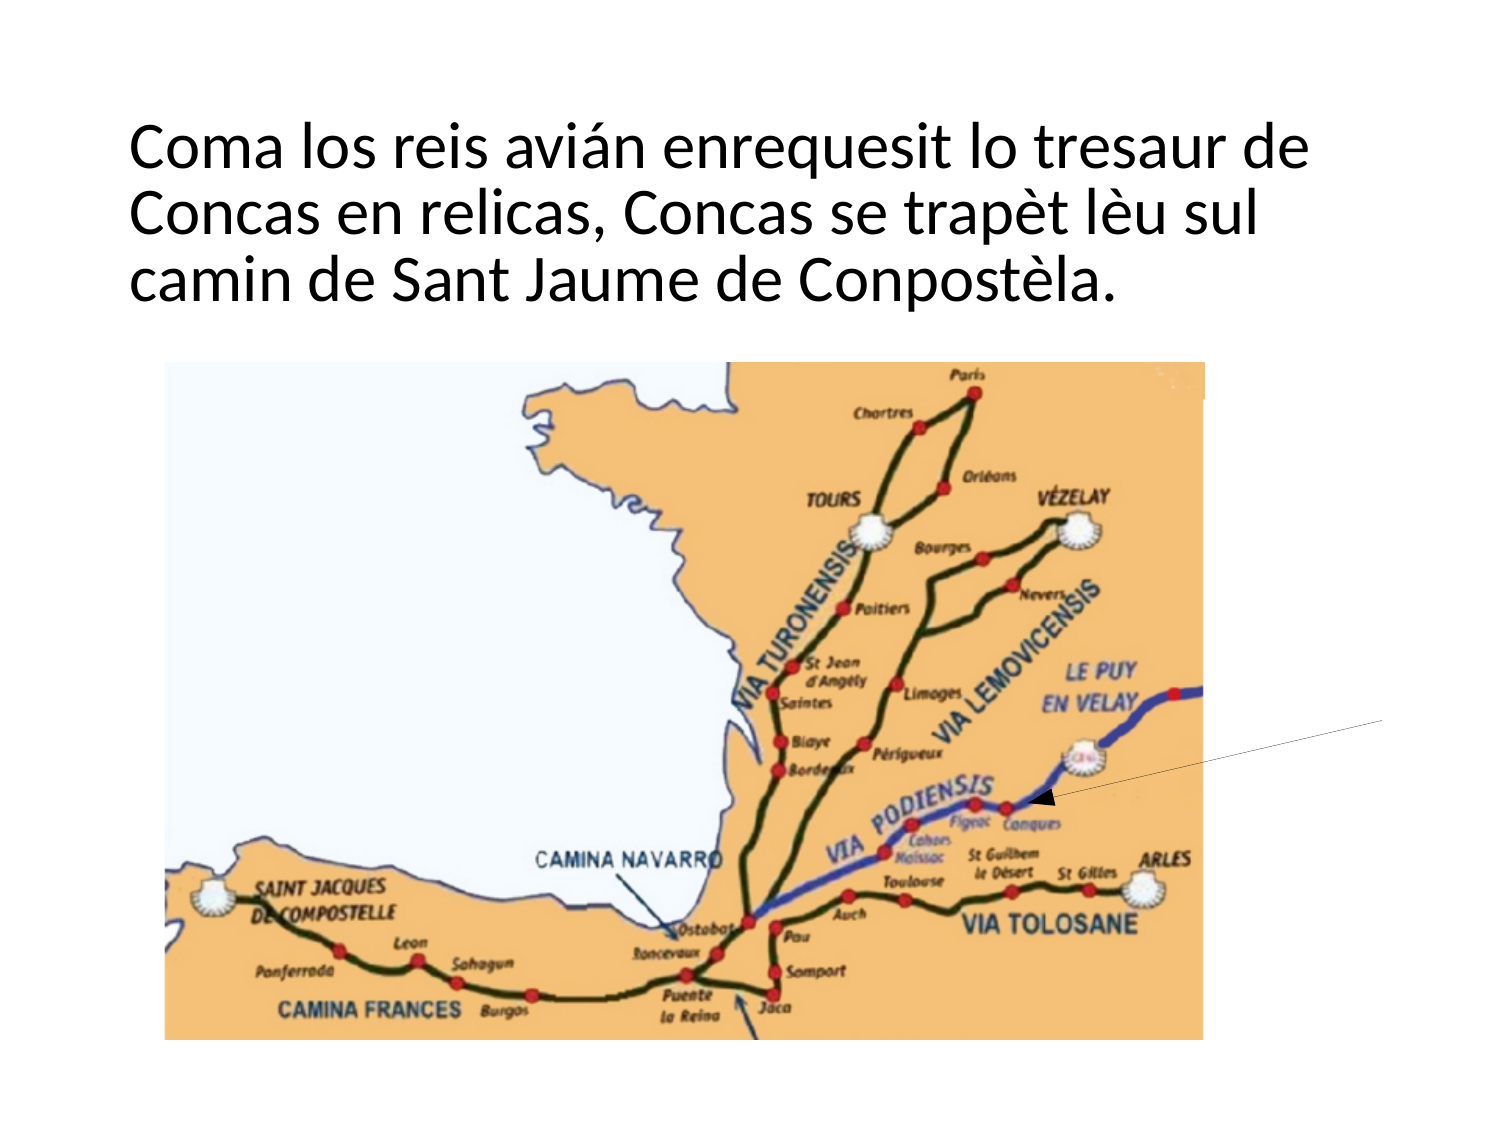

# Coma los reis avián enrequesit lo tresaur de Concas en relicas, Concas se trapèt lèu sul camin de Sant Jaume de Conpostèla.